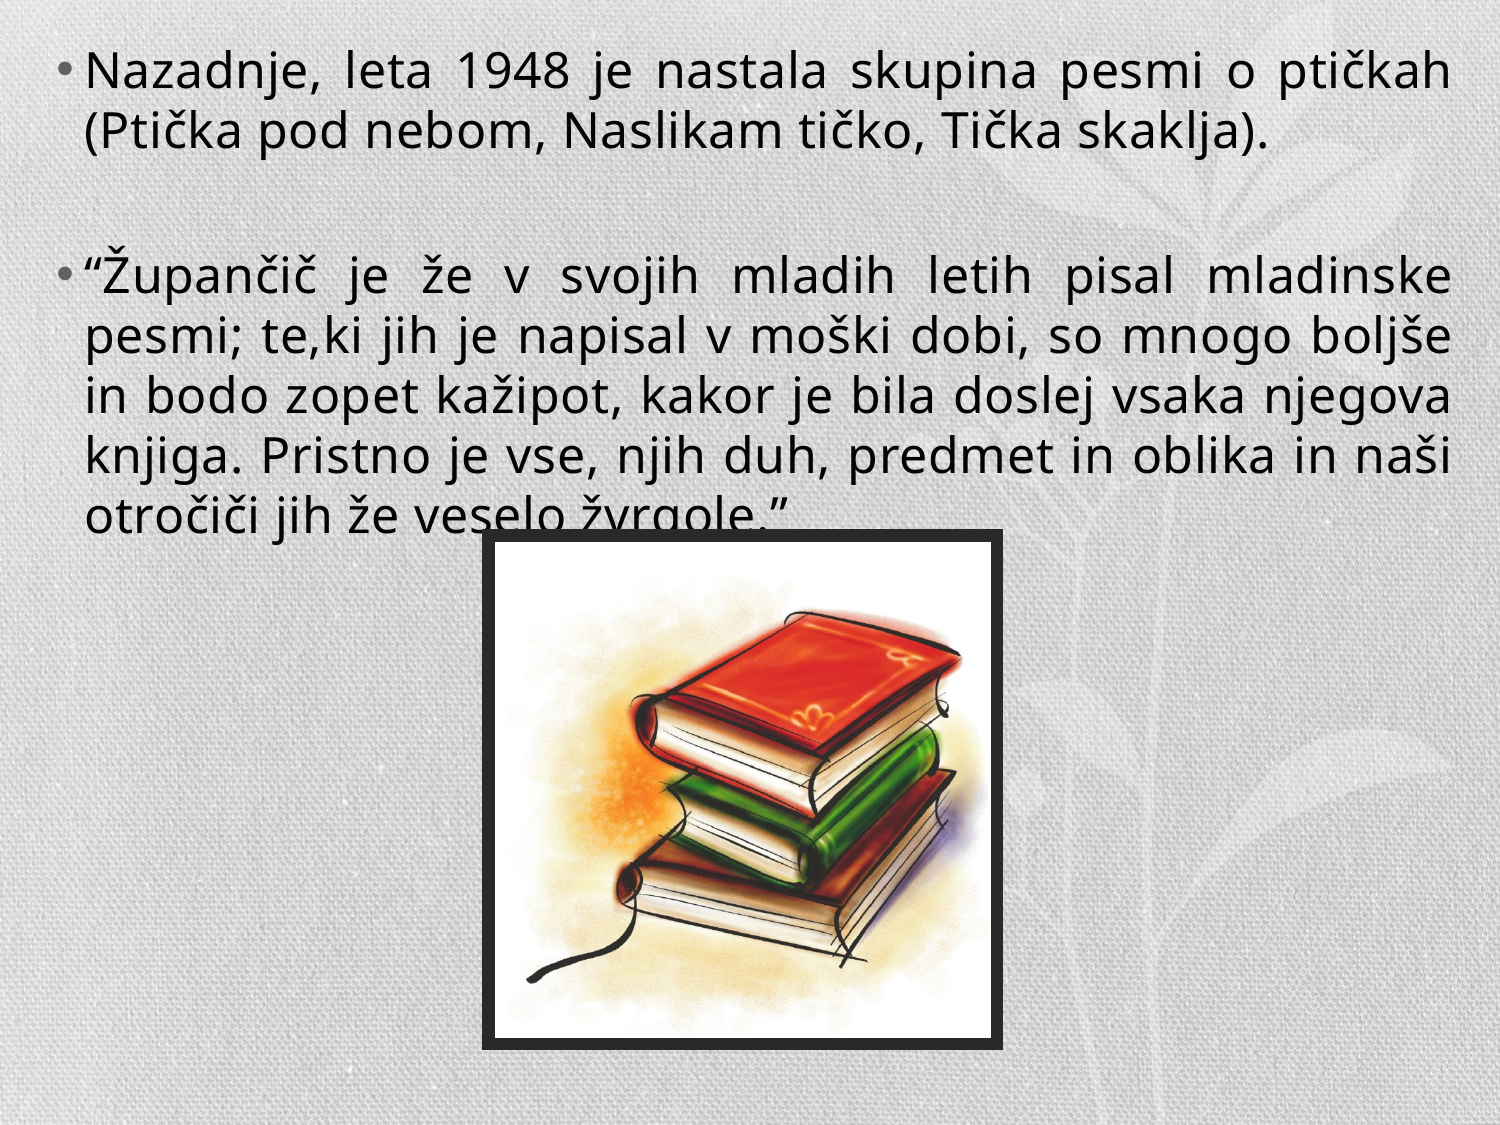

# Nazadnje, leta 1948 je nastala skupina pesmi o ptičkah (Ptička pod nebom, Naslikam tičko, Tička skaklja).
“Župančič je že v svojih mladih letih pisal mladinske pesmi; te,ki jih je napisal v moški dobi, so mnogo boljše in bodo zopet kažipot, kakor je bila doslej vsaka njegova knjiga. Pristno je vse, njih duh, predmet in oblika in naši otročiči jih že veselo žvrgole.”